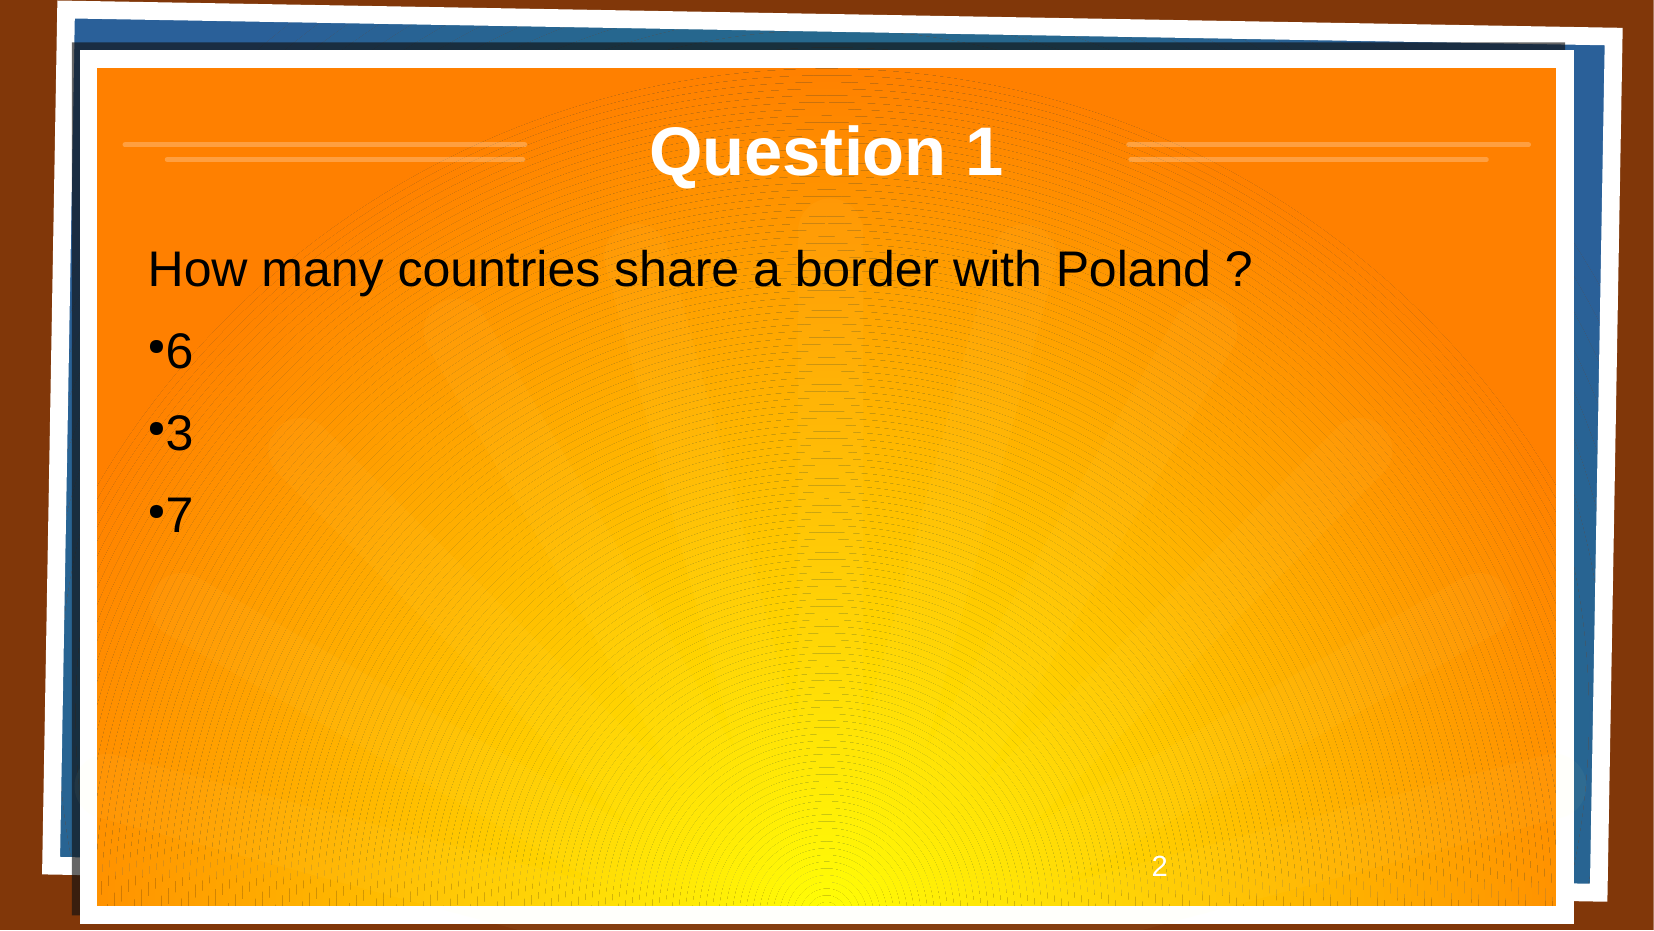

# Question 1
How many countries share a border with Poland ?
6
3
7
1